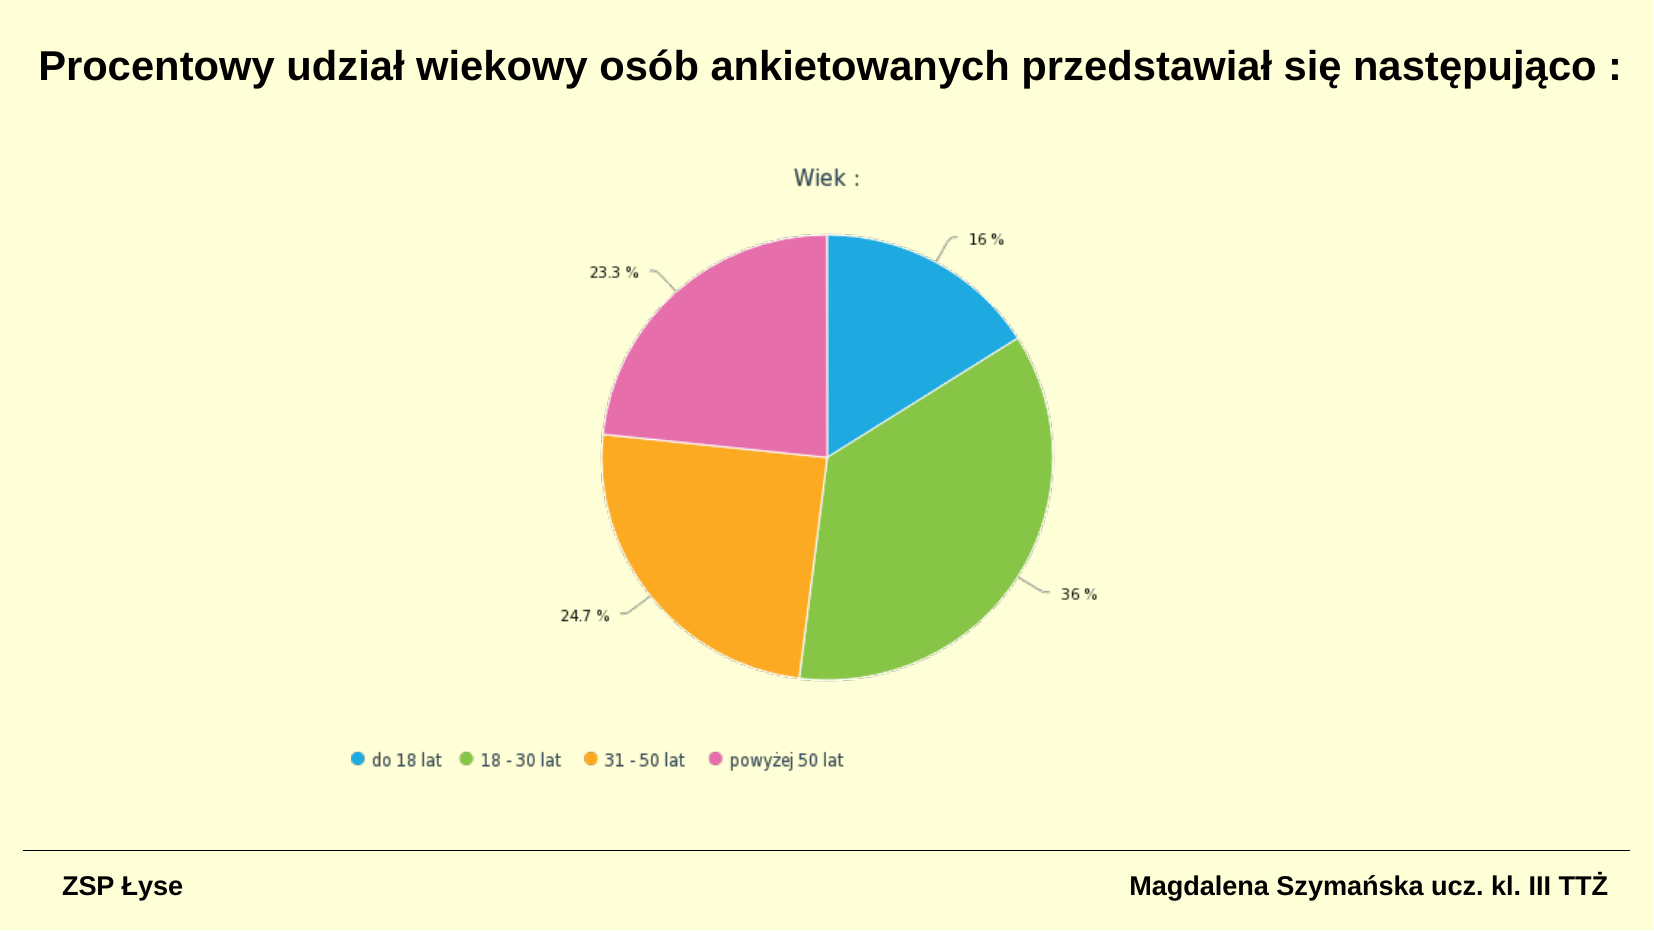

Procentowy udział wiekowy osób ankietowanych przedstawiał się następująco :
ZSP Łyse Magdalena Szymańska ucz. kl. III TTŻ